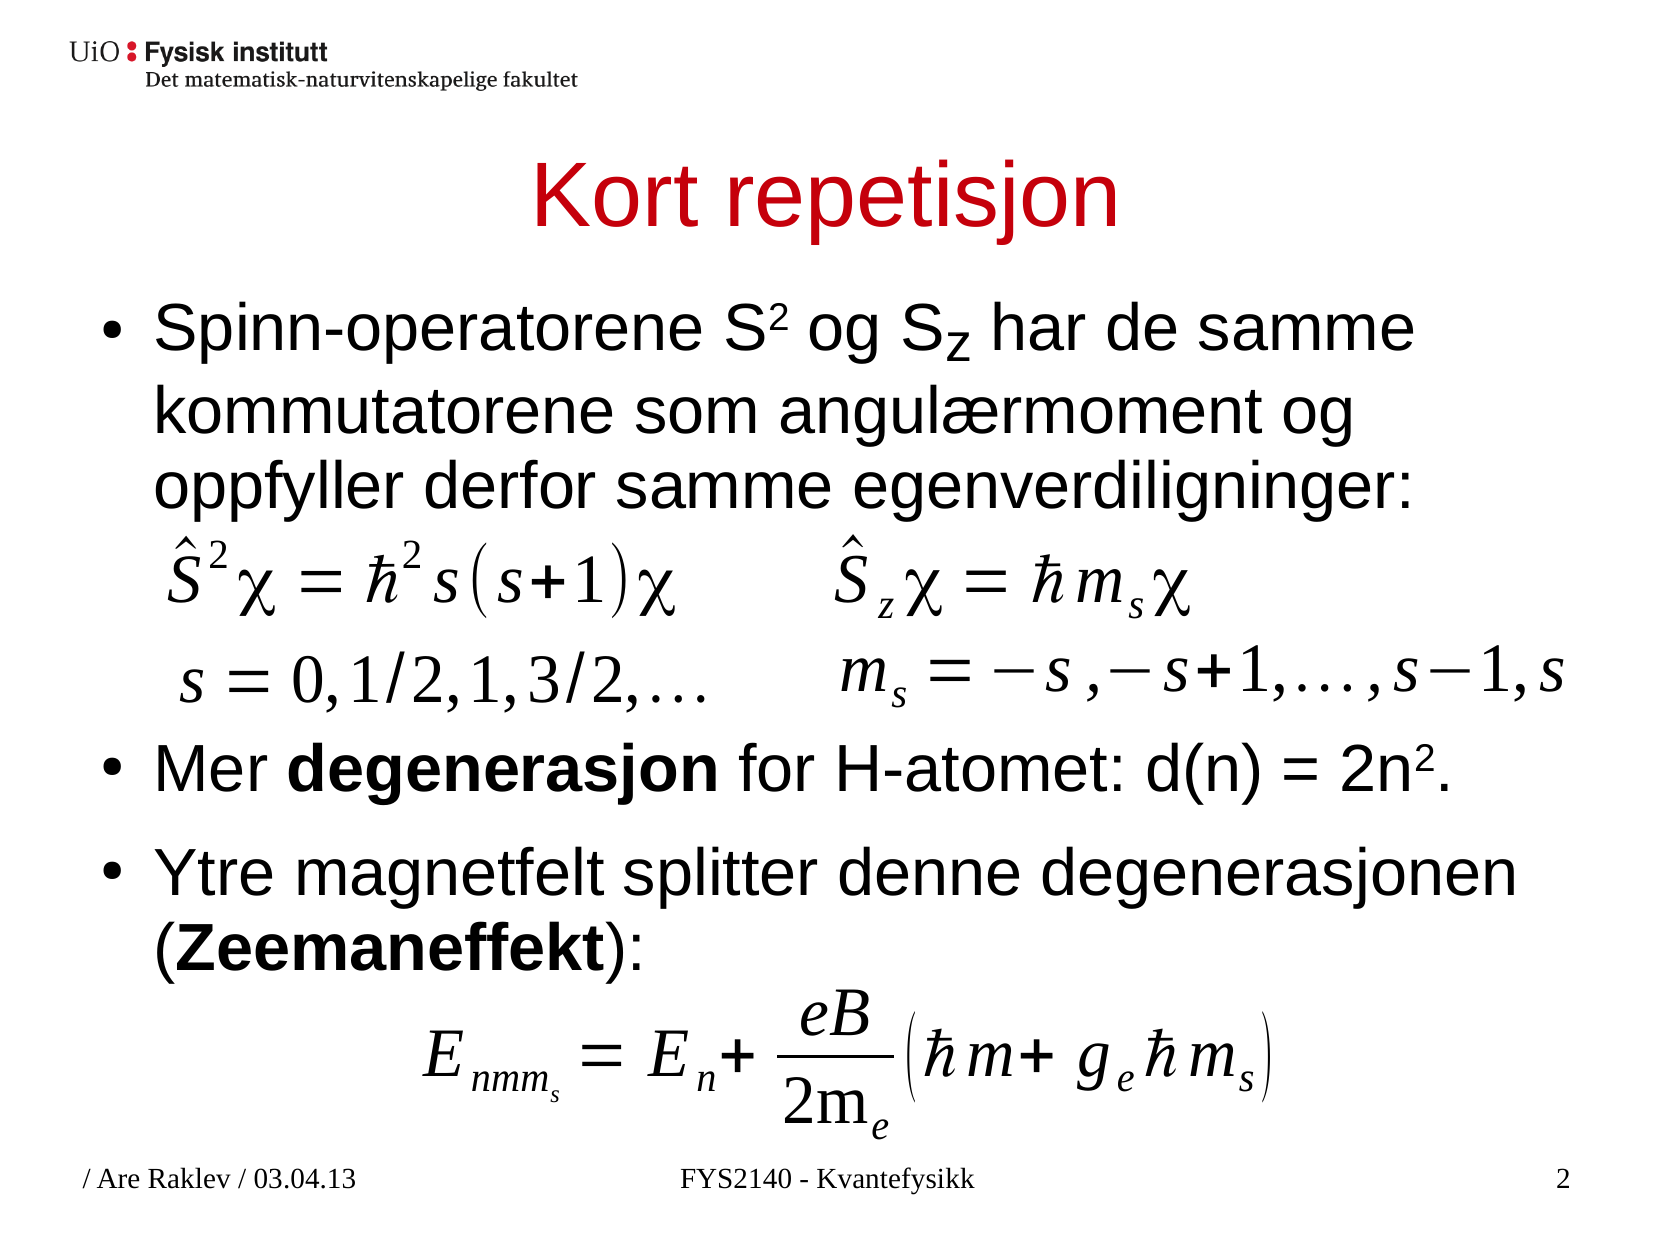

# Kort repetisjon
Spinn-operatorene S2 og Sz har de samme kommutatorene som angulærmoment og oppfyller derfor samme egenverdiligninger:
Mer degenerasjon for H-atomet: d(n) = 2n2.
Ytre magnetfelt splitter denne degenerasjonen (Zeemaneffekt):
/ Are Raklev / 03.04.13
FYS2140 - Kvantefysikk
2